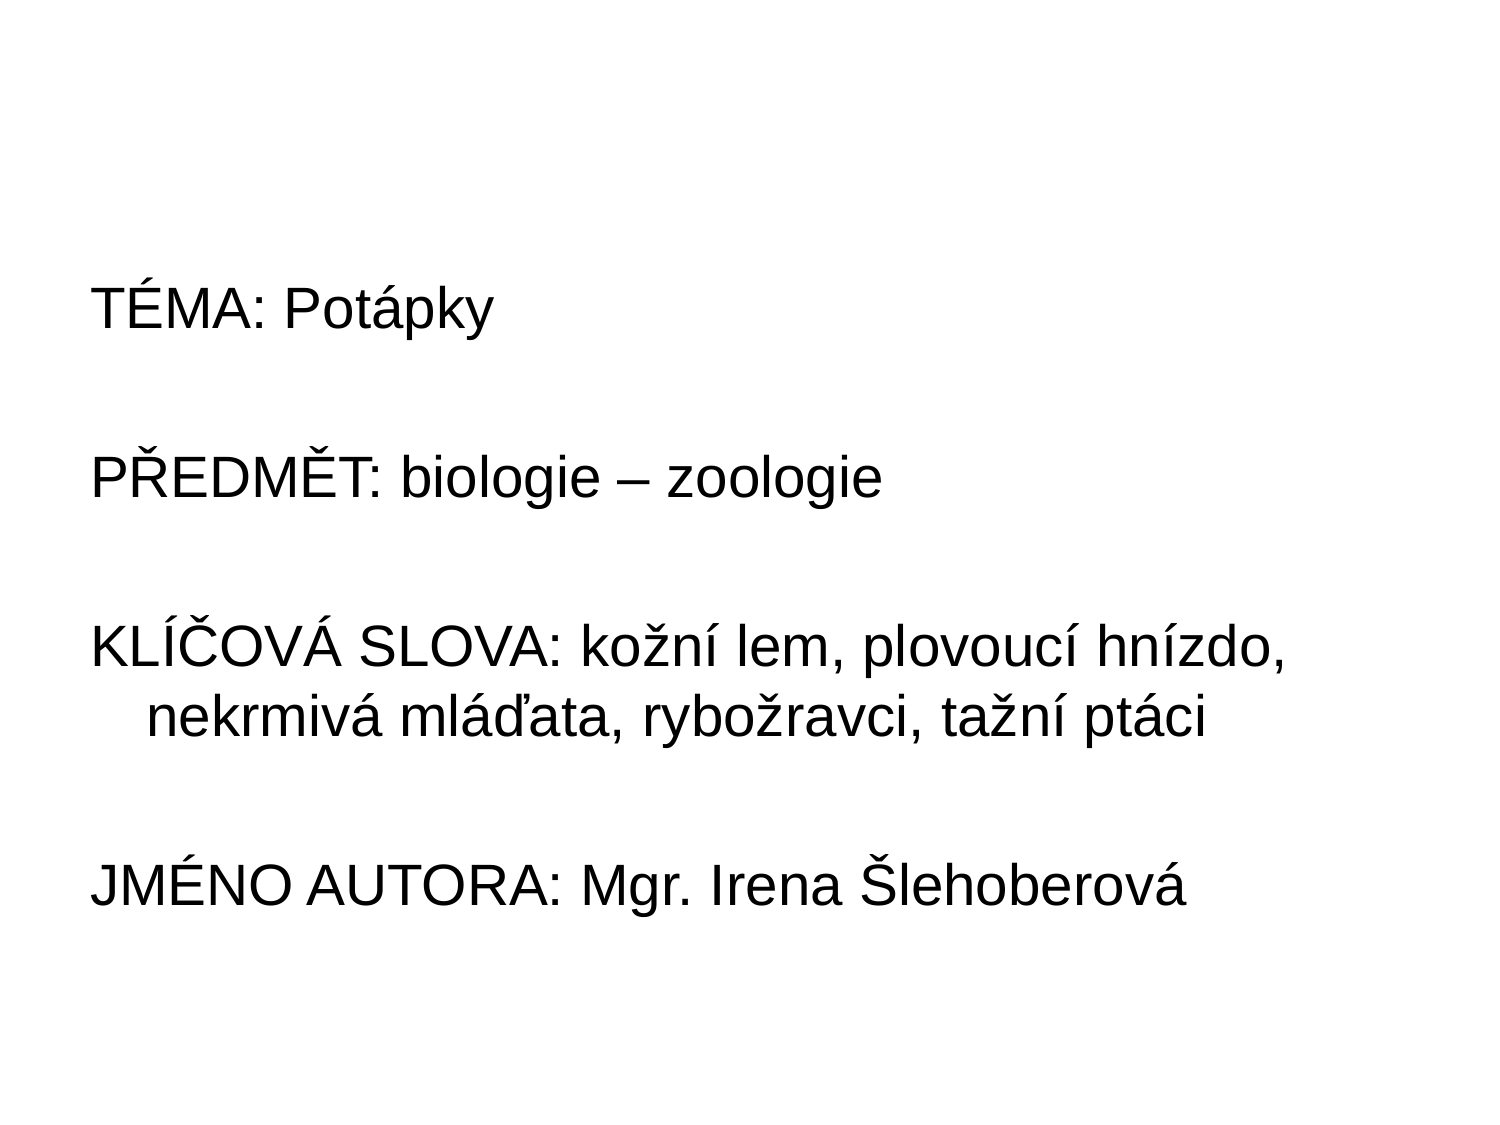

# TÉMA: Potápky
PŘEDMĚT: biologie – zoologie
KLÍČOVÁ SLOVA: kožní lem, plovoucí hnízdo, nekrmivá mláďata, rybožravci, tažní ptáci
JMÉNO AUTORA: Mgr. Irena Šlehoberová